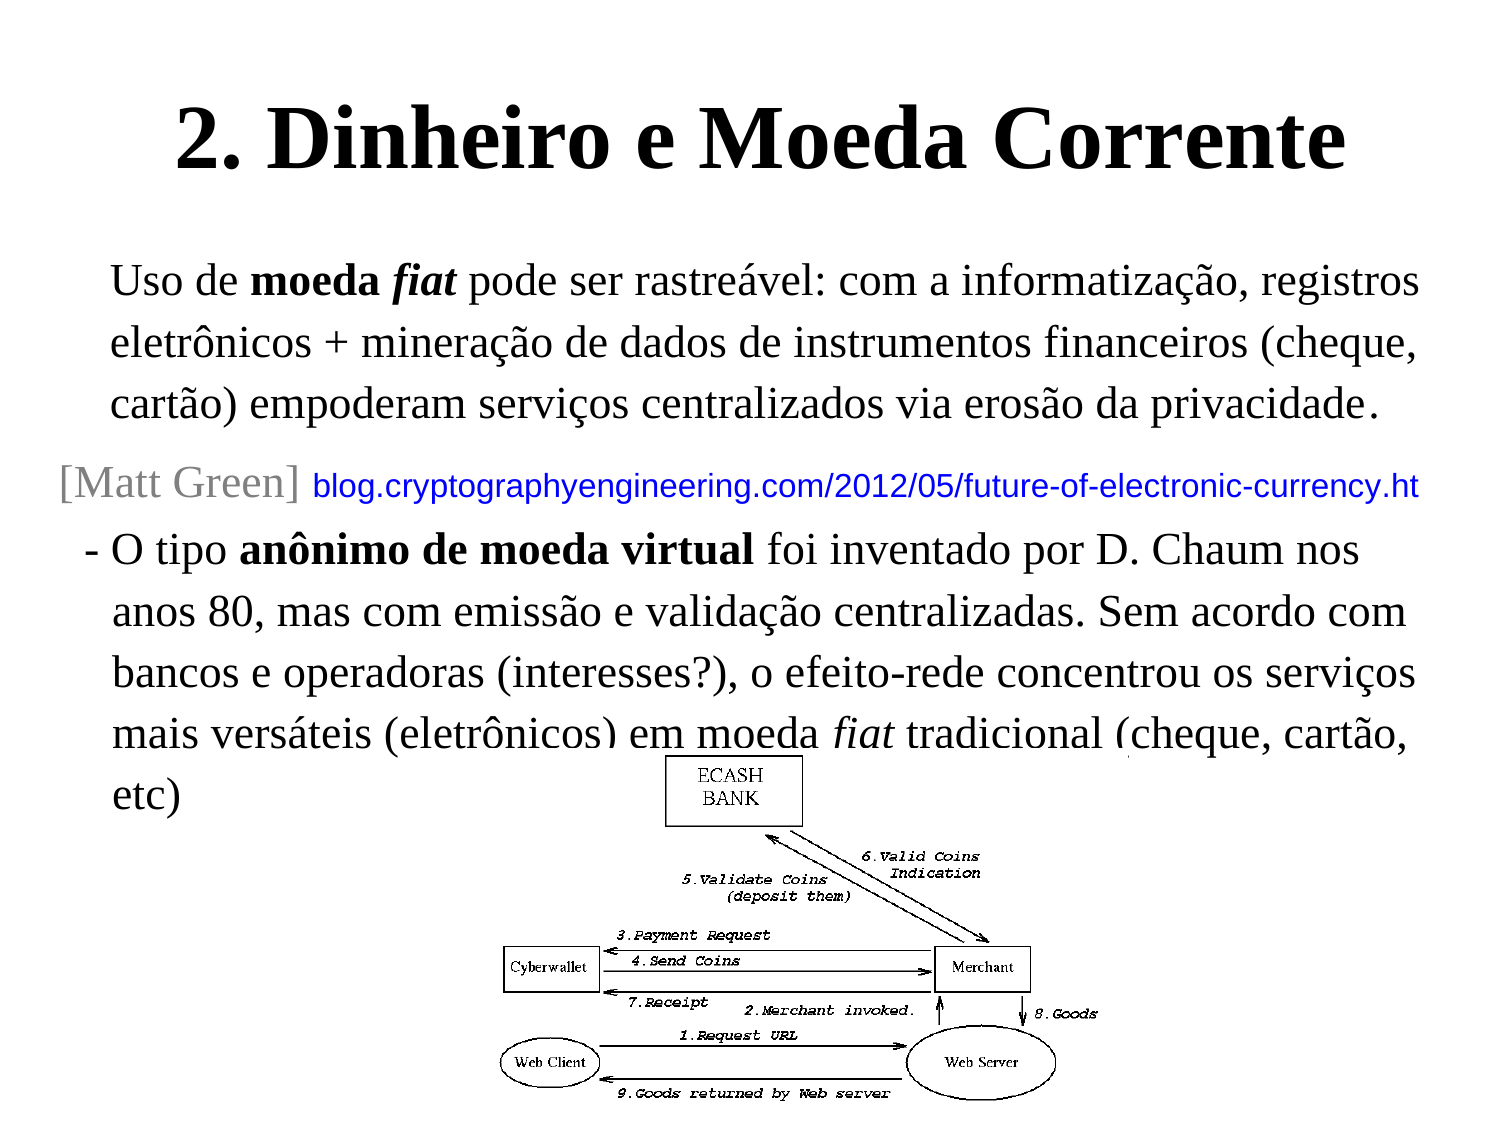

# 2. Dinheiro e Moeda Corrente
Uso de moeda fiat pode ser rastreável: com a informatização, registros eletrônicos + mineração de dados de instrumentos financeiros (cheque, cartão) empoderam serviços centralizados via erosão da privacidade.
[Matt Green] blog.cryptographyengineering.com/2012/05/future-of-electronic-currency.ht
	- O tipo anônimo de moeda virtual foi inventado por D. Chaum nos anos 80, mas com emissão e validação centralizadas. Sem acordo com bancos e operadoras (interesses?), o efeito-rede concentrou os serviços mais versáteis (eletrônicos) em moeda fiat tradicional (cheque, cartão, etc)